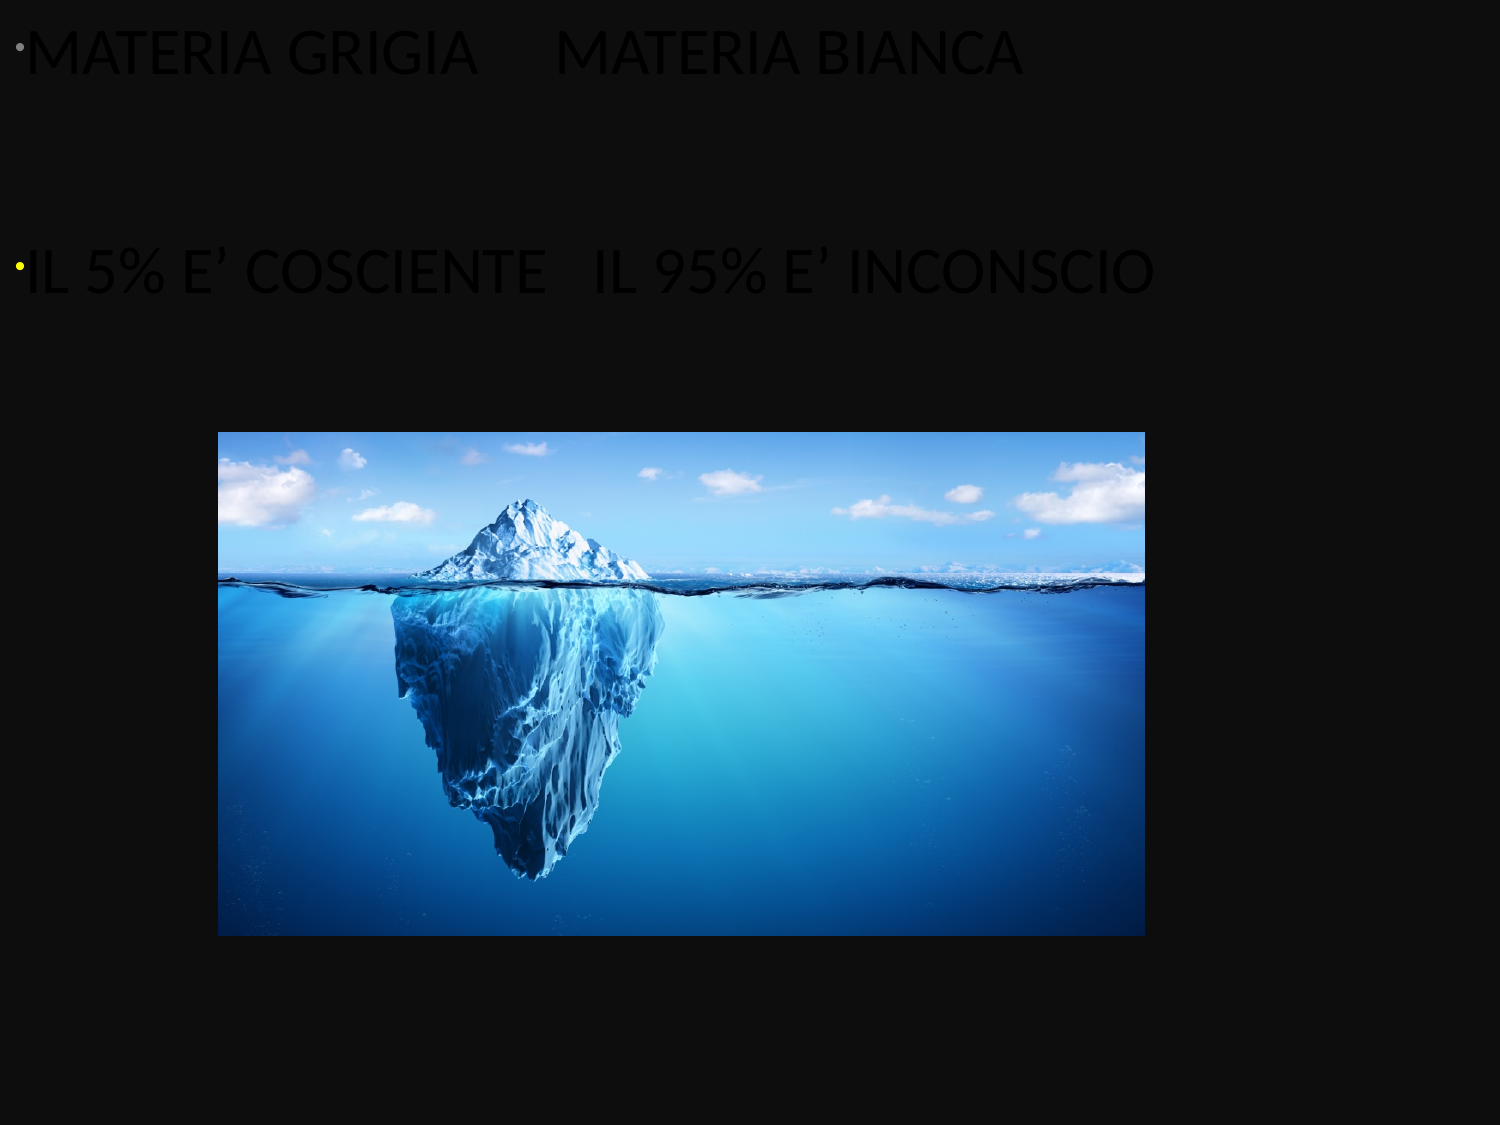

MATERIA GRIGIA MATERIA BIANCA
IL 5% E’ COSCIENTE IL 95% E’ INCONSCIO
#